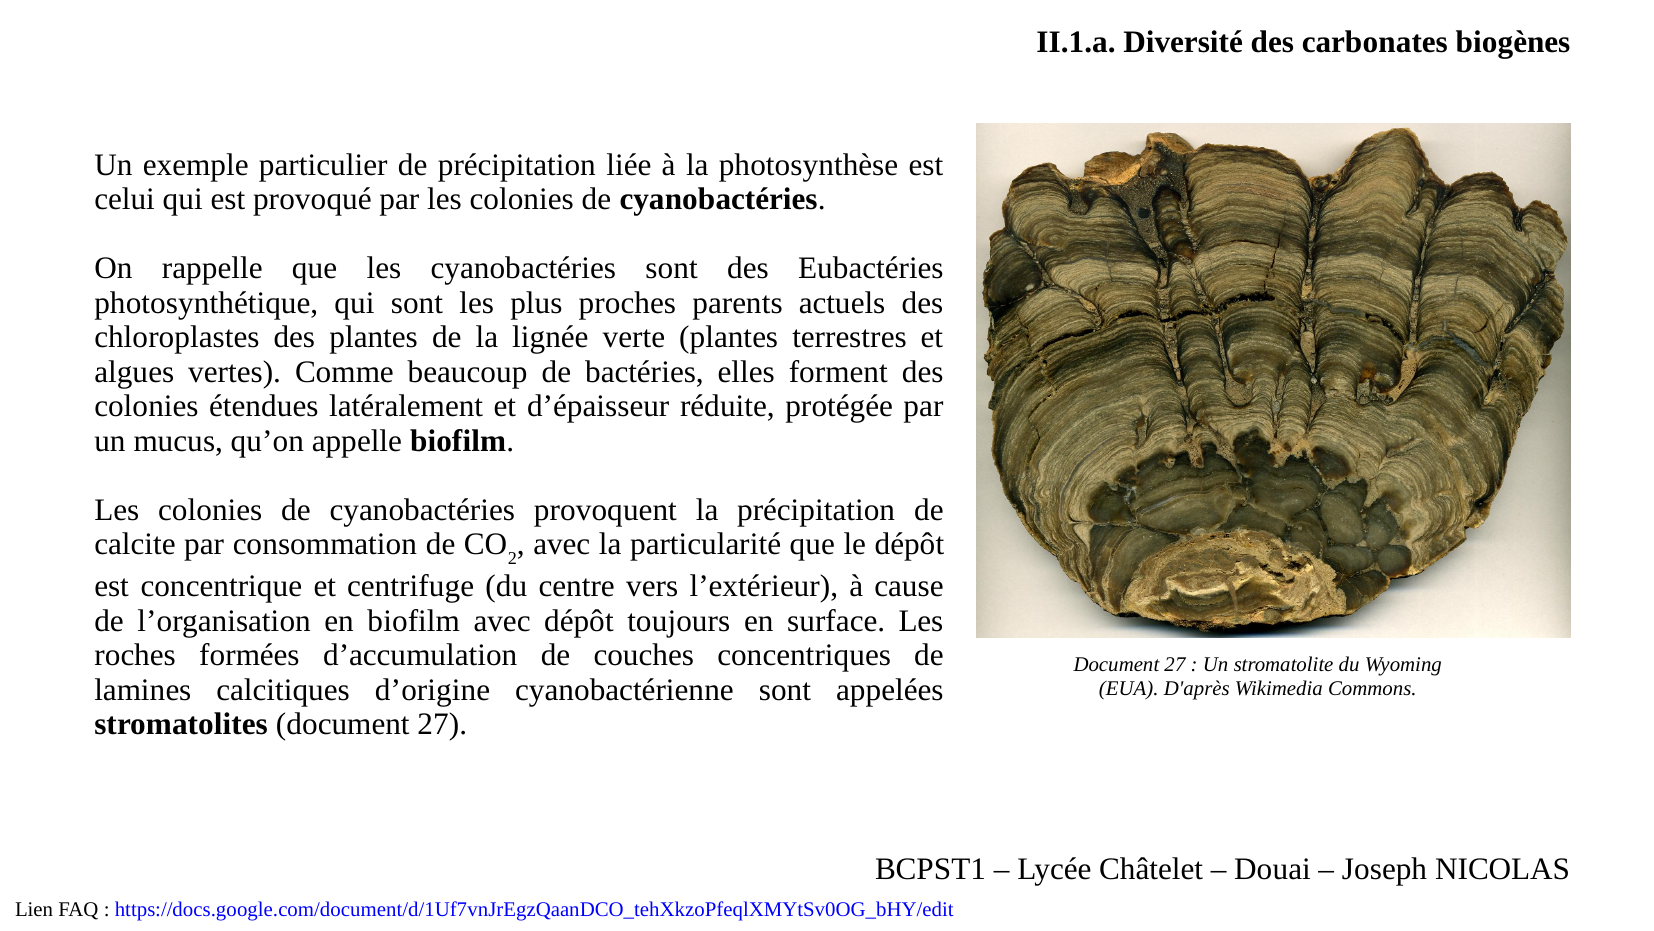

II.1.a. Diversité des carbonates biogènes
Un exemple particulier de précipitation liée à la photosynthèse est celui qui est provoqué par les colonies de cyanobactéries.
On rappelle que les cyanobactéries sont des Eubactéries photosynthétique, qui sont les plus proches parents actuels des chloroplastes des plantes de la lignée verte (plantes terrestres et algues vertes). Comme beaucoup de bactéries, elles forment des colonies étendues latéralement et d’épaisseur réduite, protégée par un mucus, qu’on appelle biofilm.
Les colonies de cyanobactéries provoquent la précipitation de calcite par consommation de CO2, avec la particularité que le dépôt est concentrique et centrifuge (du centre vers l’extérieur), à cause de l’organisation en biofilm avec dépôt toujours en surface. Les roches formées d’accumulation de couches concentriques de lamines calcitiques d’origine cyanobactérienne sont appelées stromatolites (document 27).
Document 27 : Un stromatolite du Wyoming (EUA). D'après Wikimedia Commons.
BCPST1 – Lycée Châtelet – Douai – Joseph NICOLAS
Lien FAQ : https://docs.google.com/document/d/1Uf7vnJrEgzQaanDCO_tehXkzoPfeqlXMYtSv0OG_bHY/edit